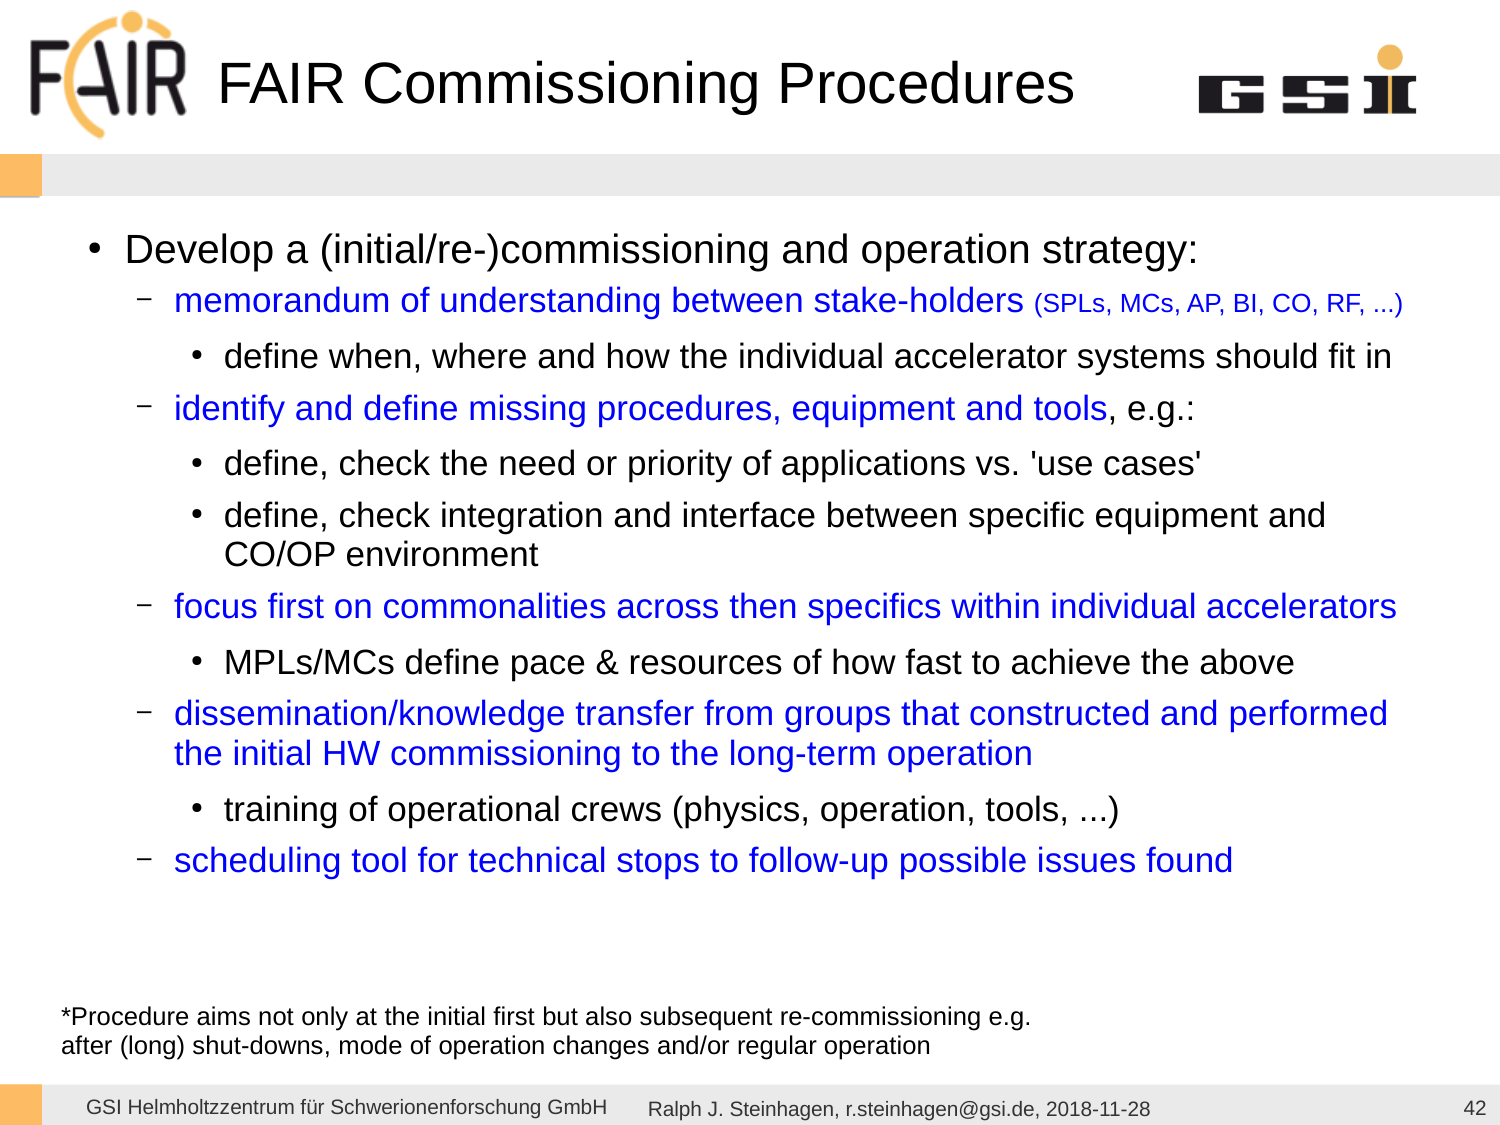

# FAIR Commissioning Procedures
Develop a (initial/re-)commissioning and operation strategy:
memorandum of understanding between stake-holders (SPLs, MCs, AP, BI, CO, RF, ...)
define when, where and how the individual accelerator systems should fit in
identify and define missing procedures, equipment and tools, e.g.:
define, check the need or priority of applications vs. 'use cases'
define, check integration and interface between specific equipment and CO/OP environment
focus first on commonalities across then specifics within individual accelerators
MPLs/MCs define pace & resources of how fast to achieve the above
dissemination/knowledge transfer from groups that constructed and performed the initial HW commissioning to the long-term operation
training of operational crews (physics, operation, tools, ...)
scheduling tool for technical stops to follow-up possible issues found
*Procedure aims not only at the initial first but also subsequent re-commissioning e.g. after (long) shut-downs, mode of operation changes and/or regular operation